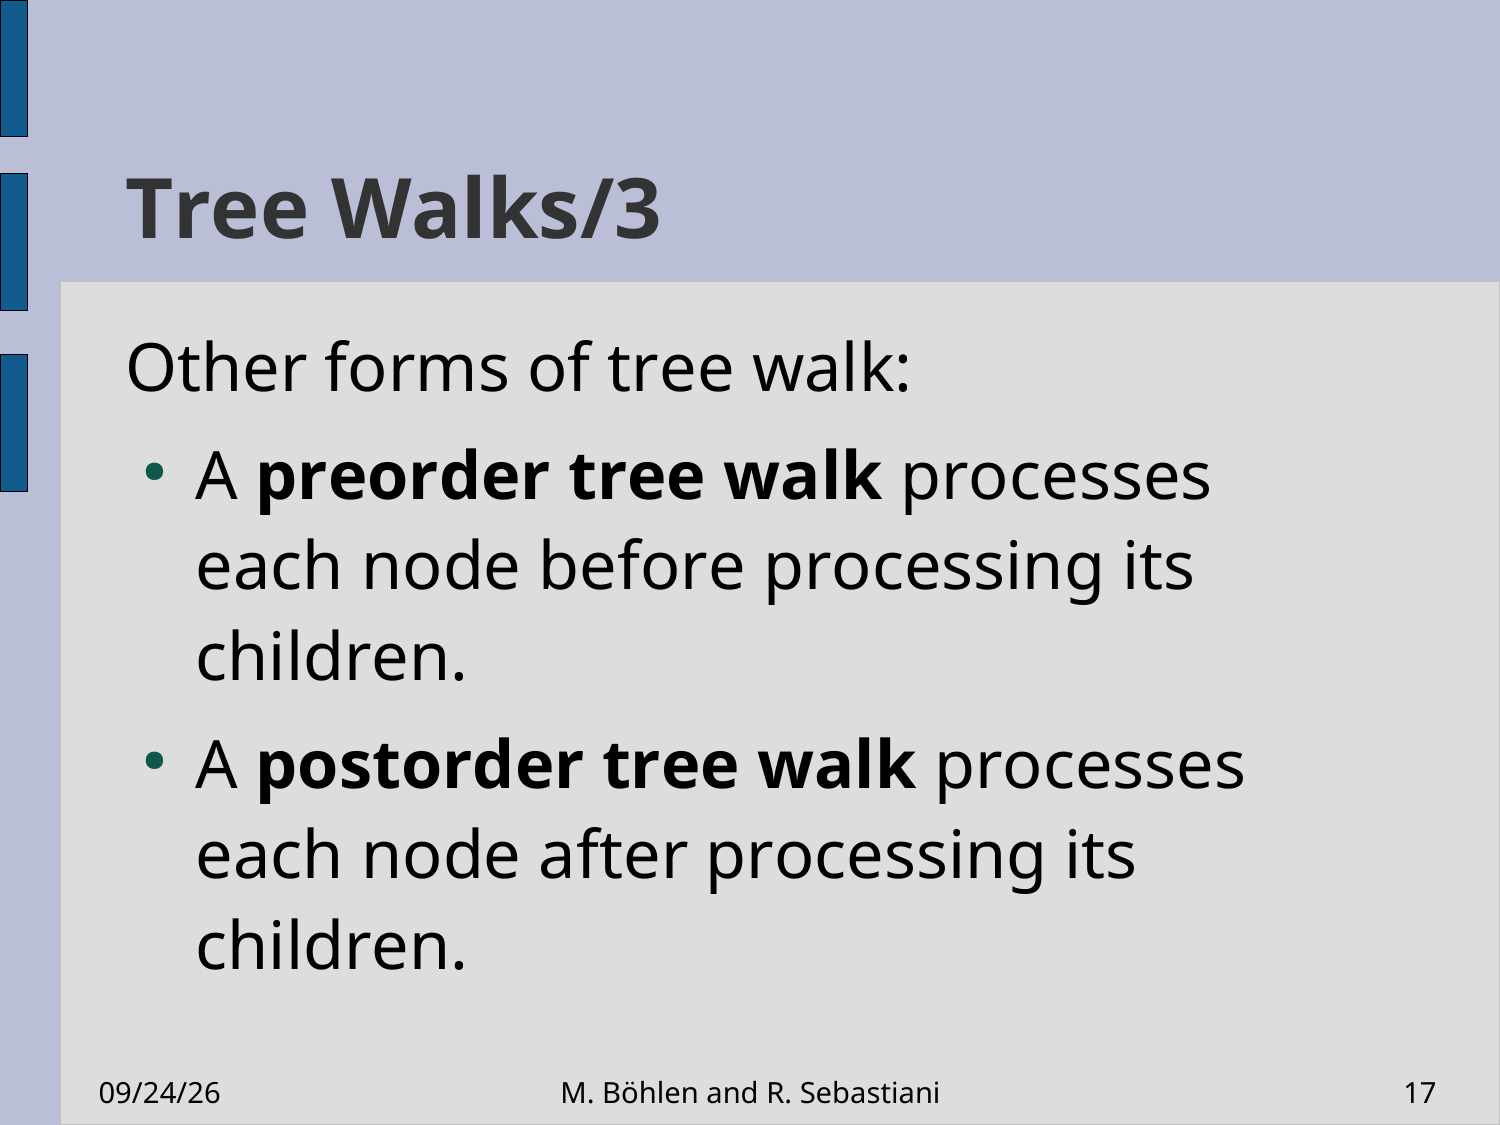

# Tree Walks/3
Other forms of tree walk:
A preorder tree walk processes each node before processing its children.
A postorder tree walk processes each node after processing its children.
M. Böhlen and R. Sebastiani
17